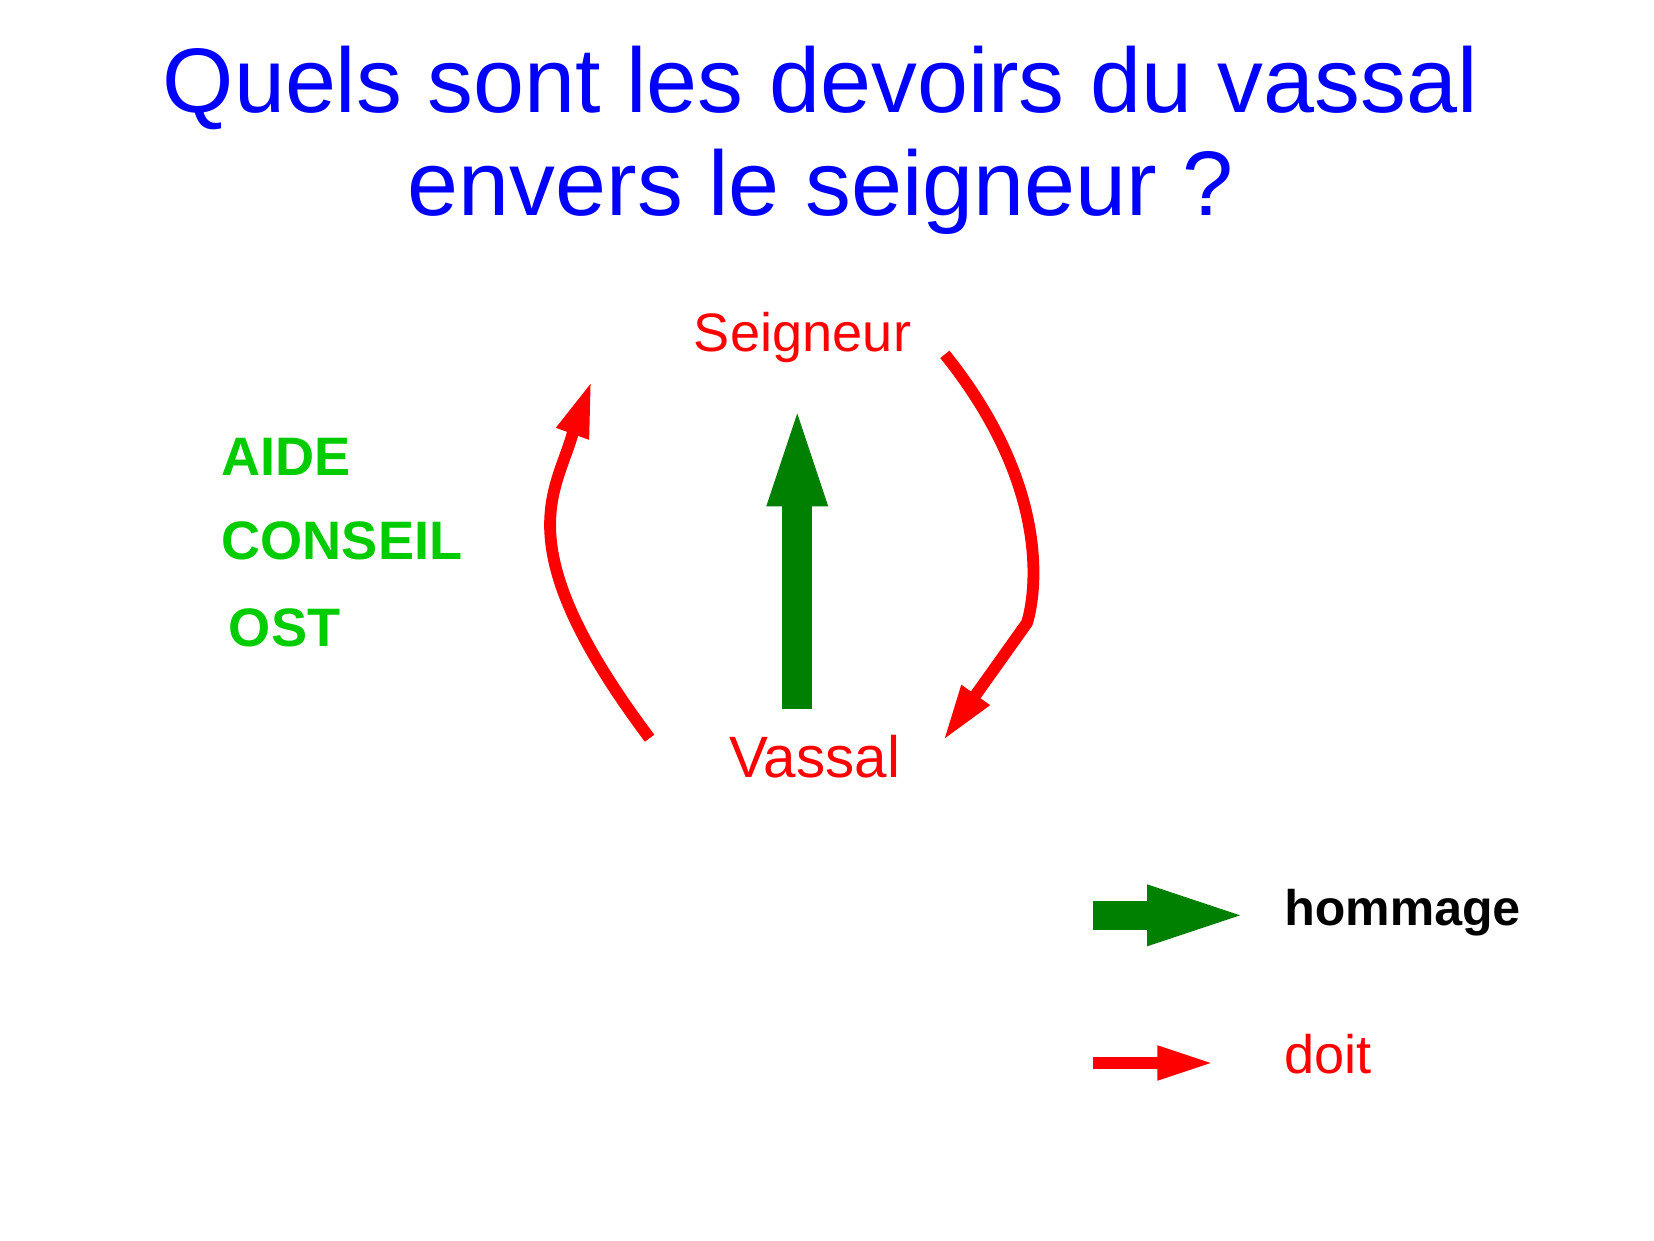

# Quels sont les devoirs du vassal envers le seigneur ?
Seigneur
AIDE
CONSEIL
OST
 Vassal
hommage
doit